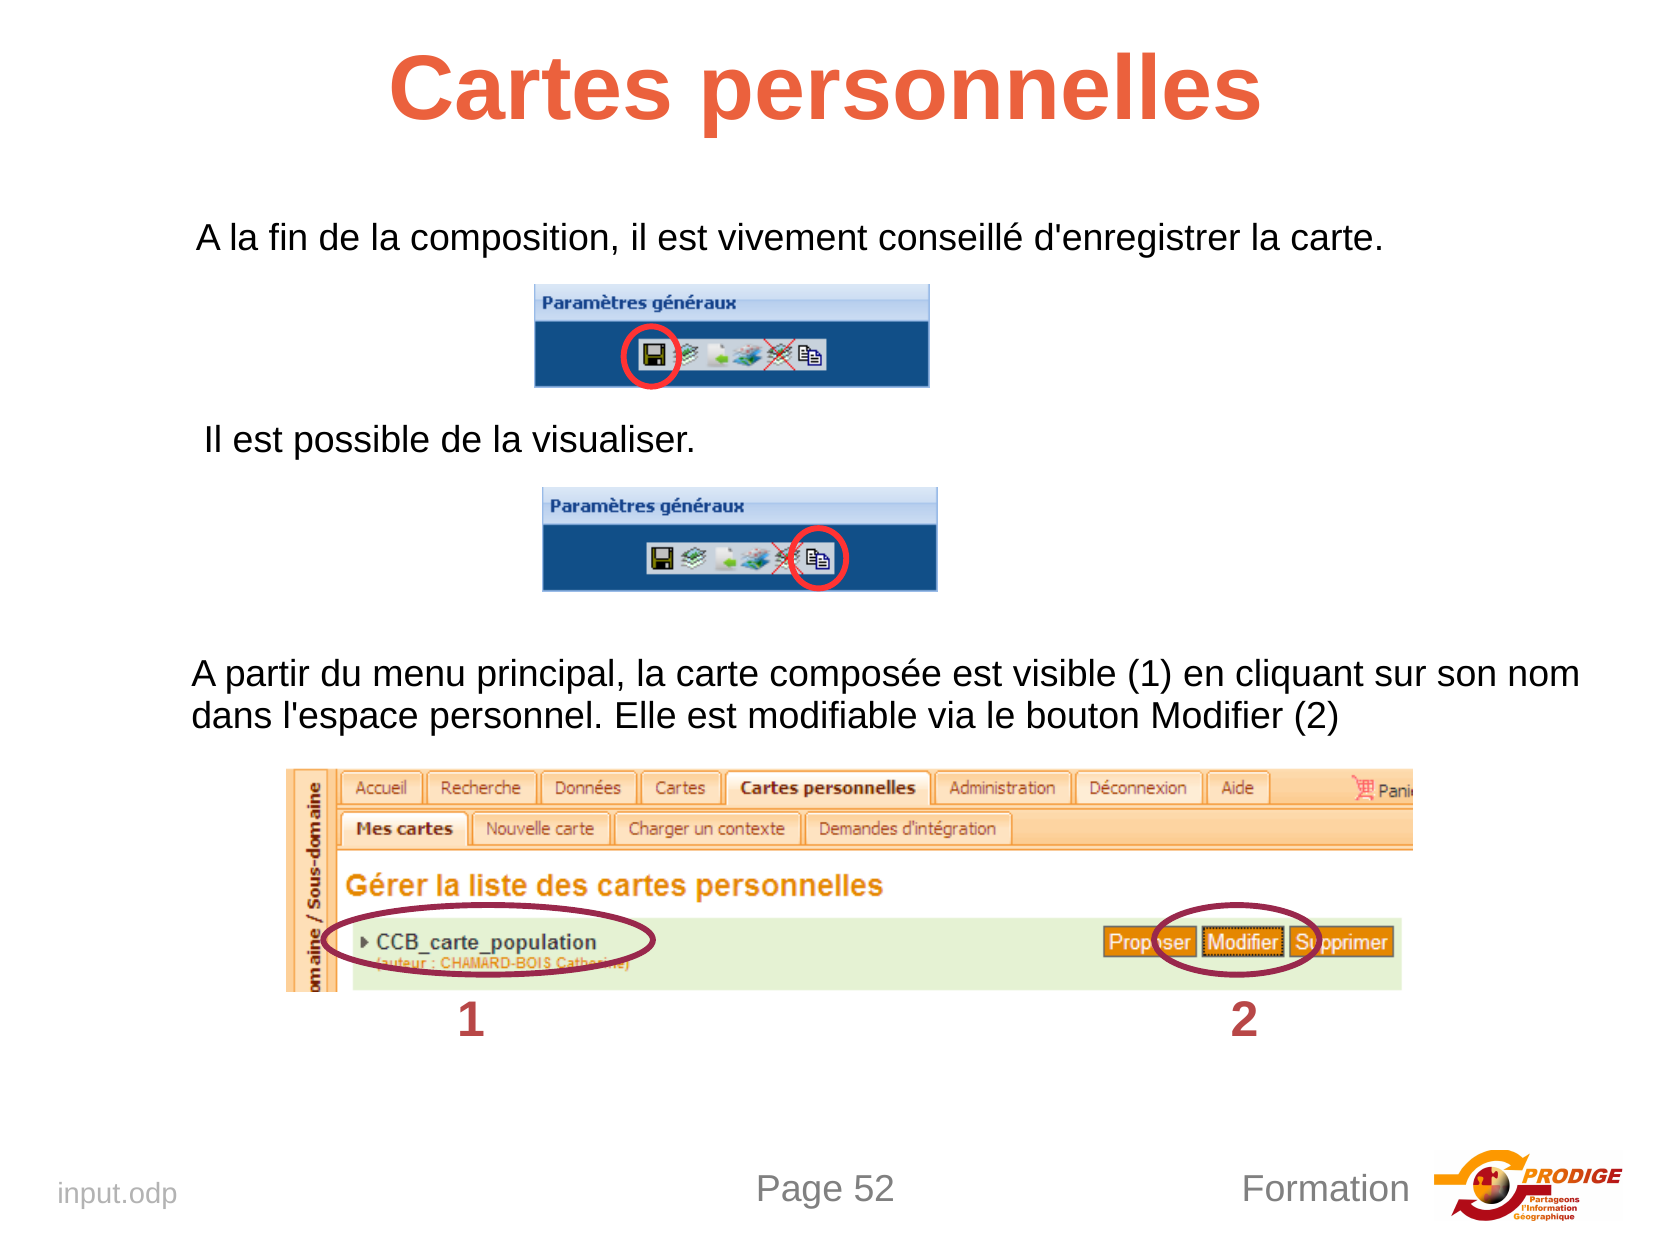

# Cartes personnelles
A la fin de la composition, il est vivement conseillé d'enregistrer la carte.
Il est possible de la visualiser.
A partir du menu principal, la carte composée est visible (1) en cliquant sur son nom
dans l'espace personnel. Elle est modifiable via le bouton Modifier (2)
1
2